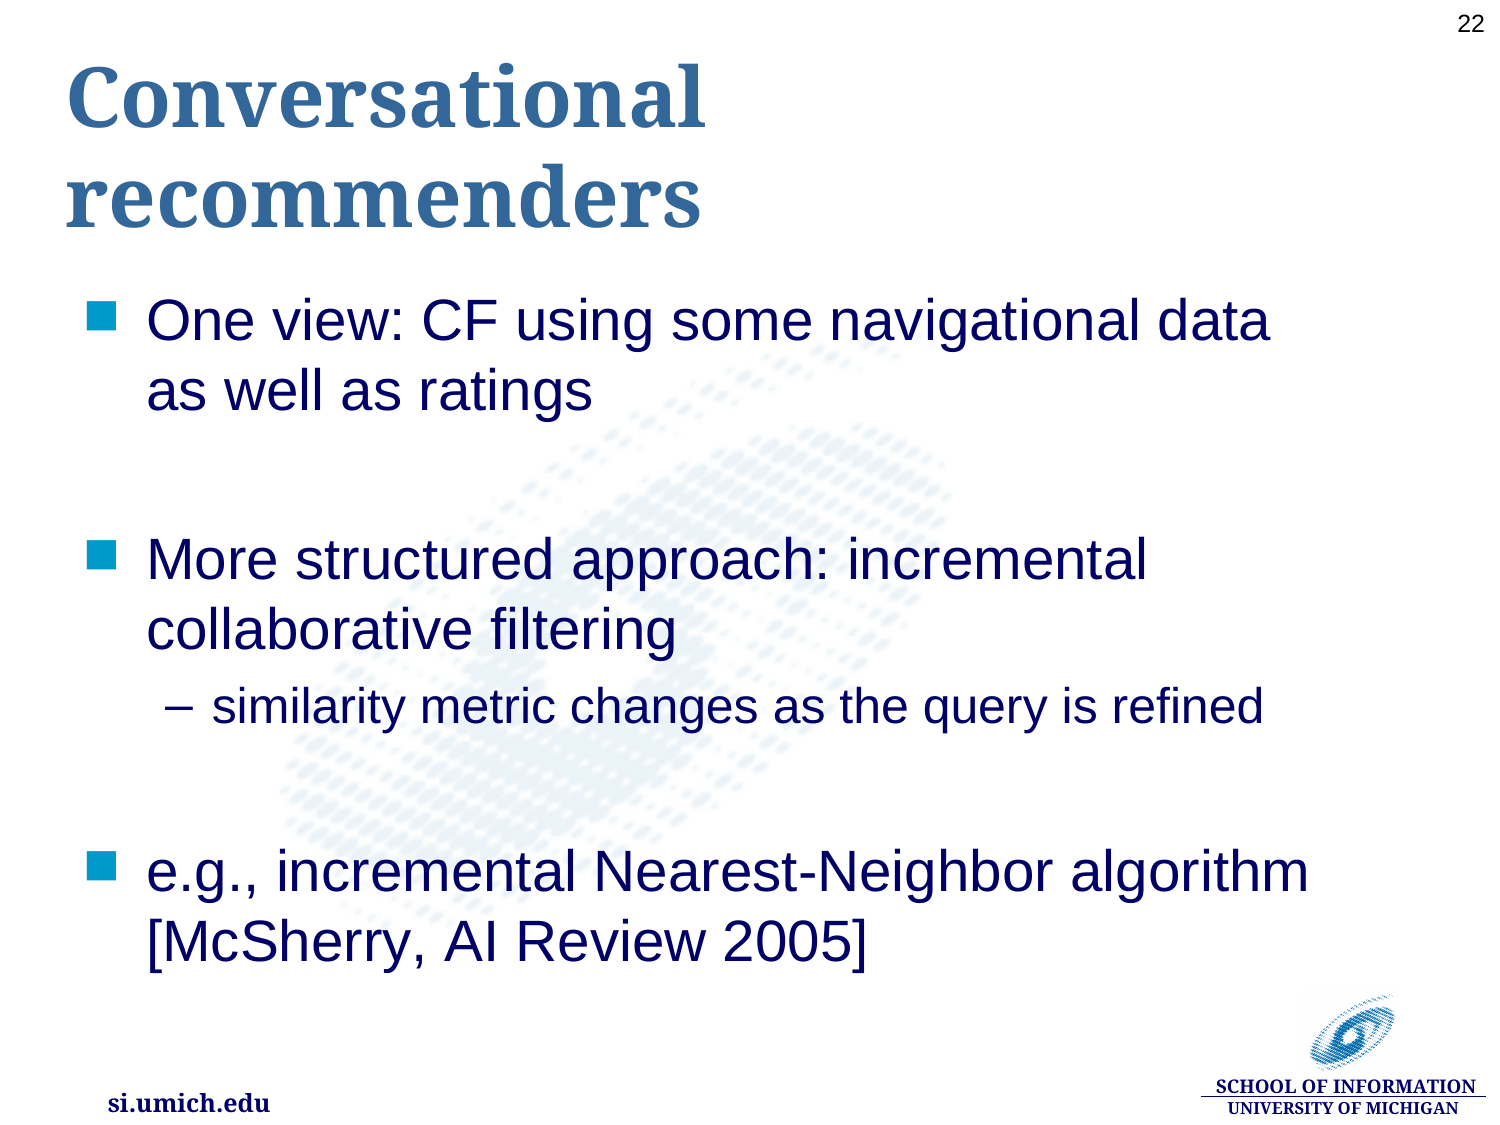

# Conversational recommenders
One view: CF using some navigational data as well as ratings
More structured approach: incremental collaborative filtering
similarity metric changes as the query is refined
e.g., incremental Nearest-Neighbor algorithm [McSherry, AI Review 2005]